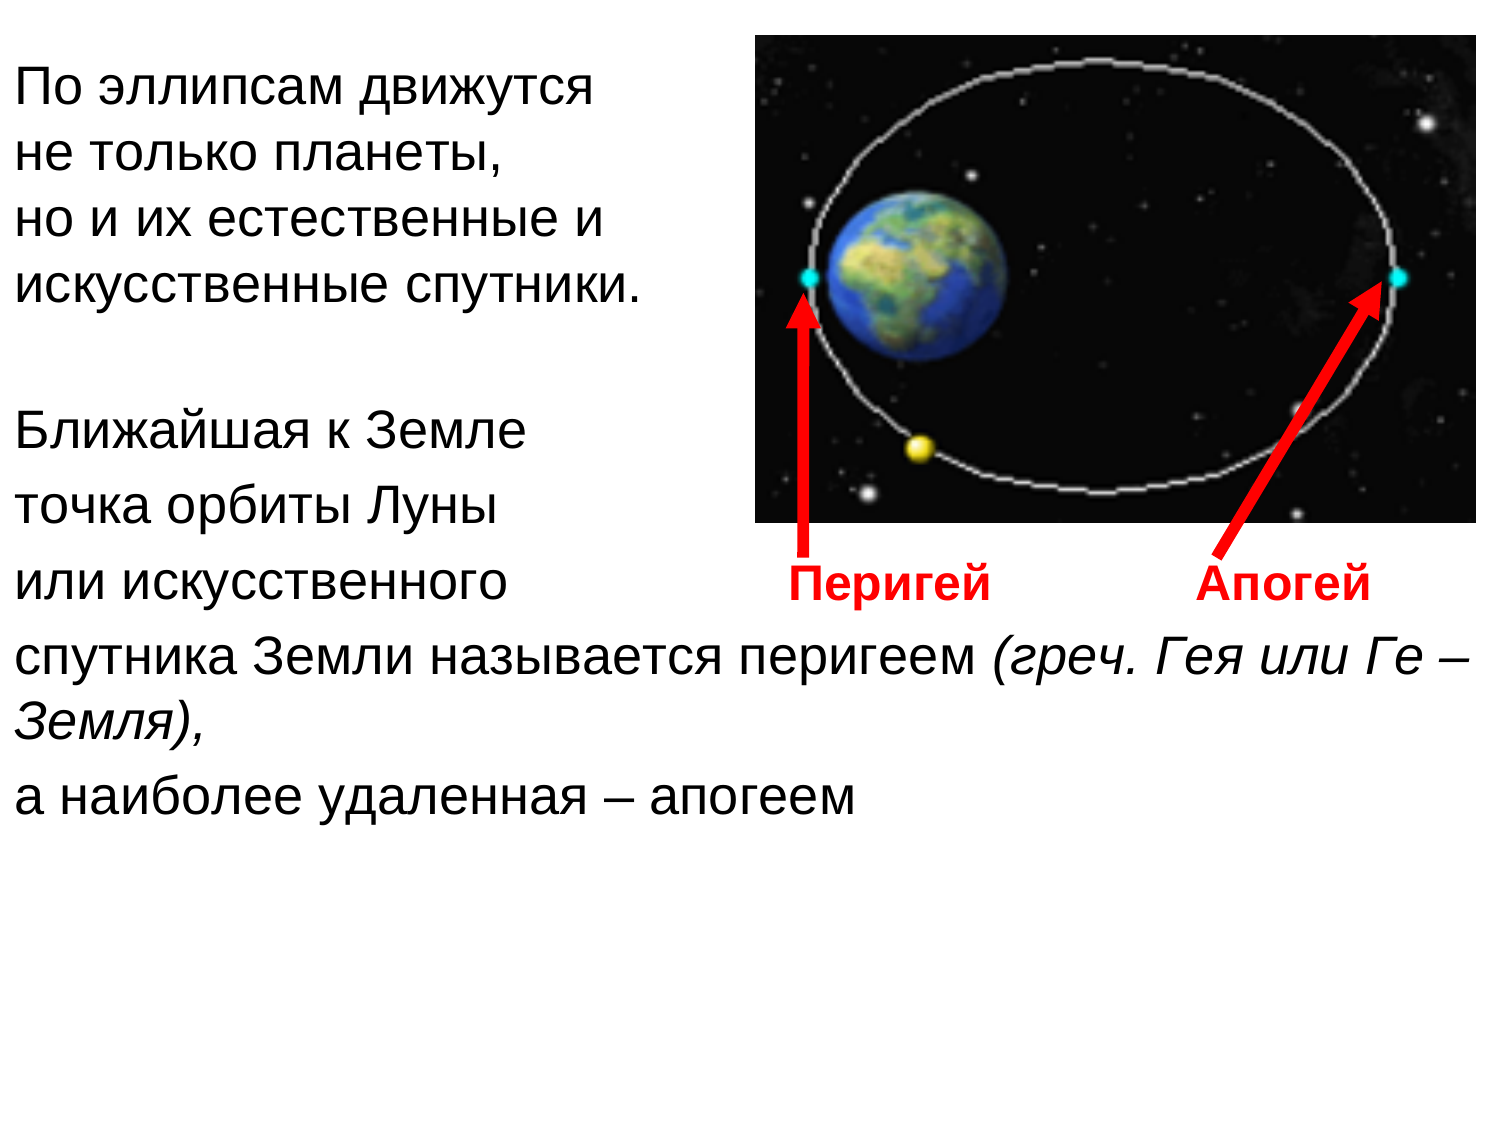

По эллипсам движутся
не только планеты,
но и их естественные и
искусственные спутники.
Ближайшая к Земле
точка орбиты Луны
или искусственного
спутника Земли называется перигеем (греч. Гея или Ге – Земля),
а наиболее удаленная – апогеем.
Перигей
Апогей